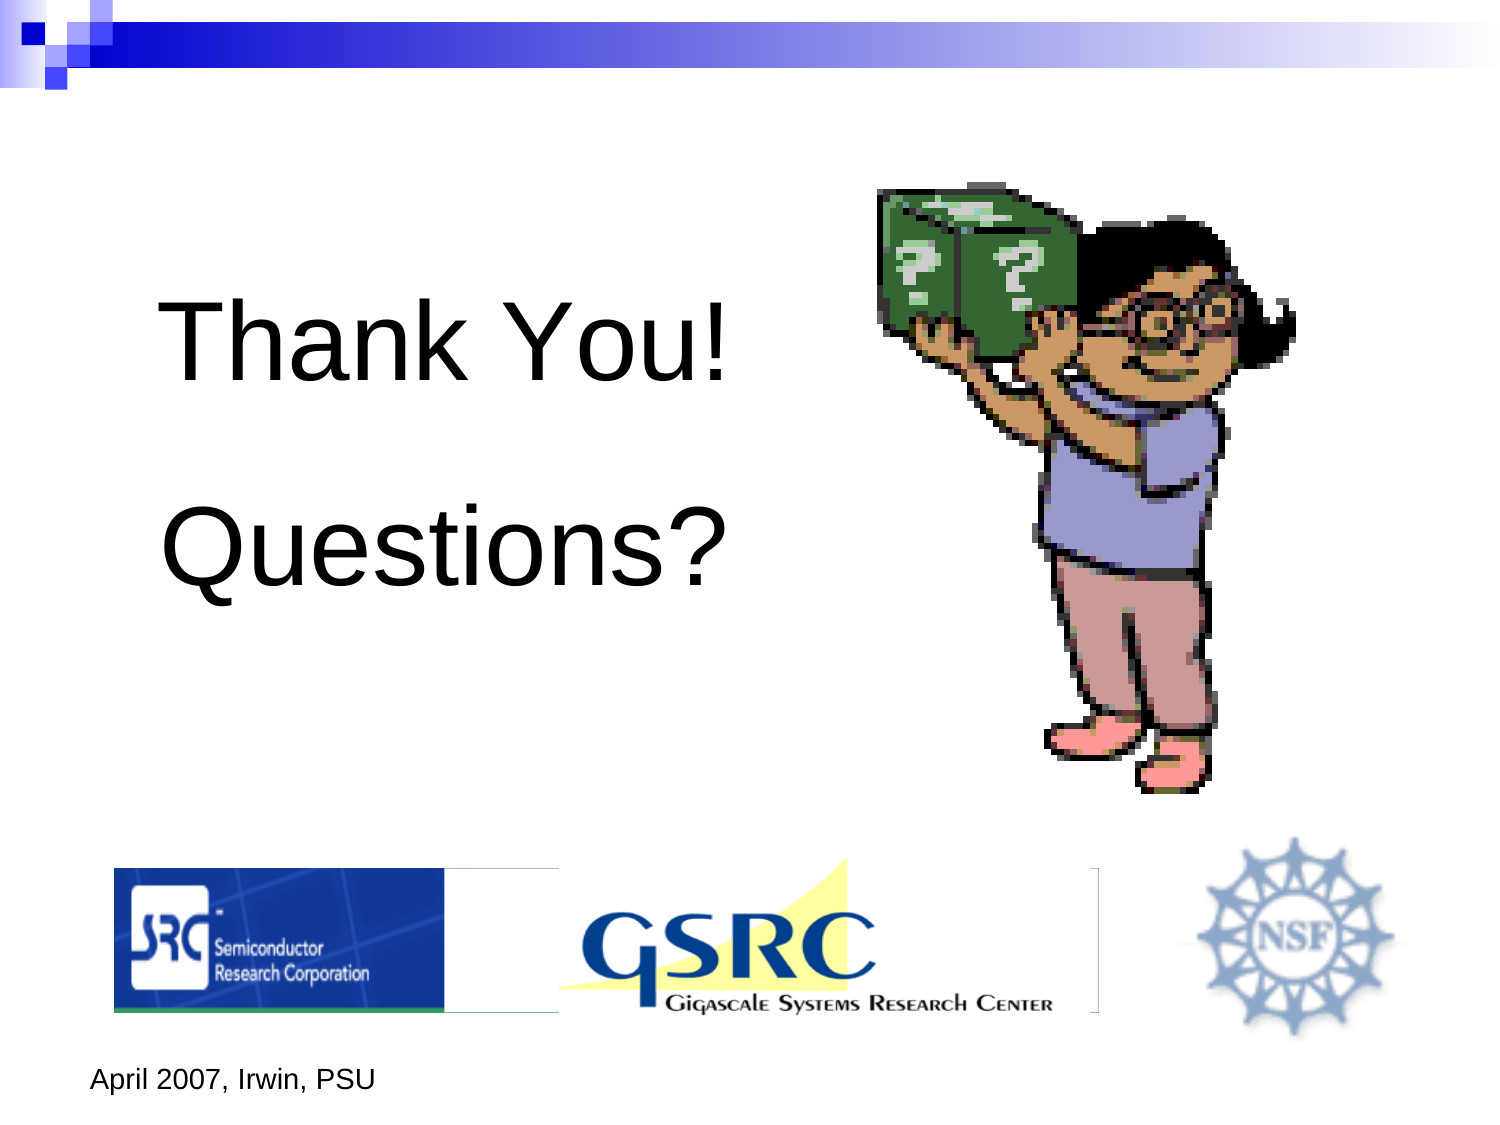

Thank You!
Questions?
April 2007, Irwin, PSU